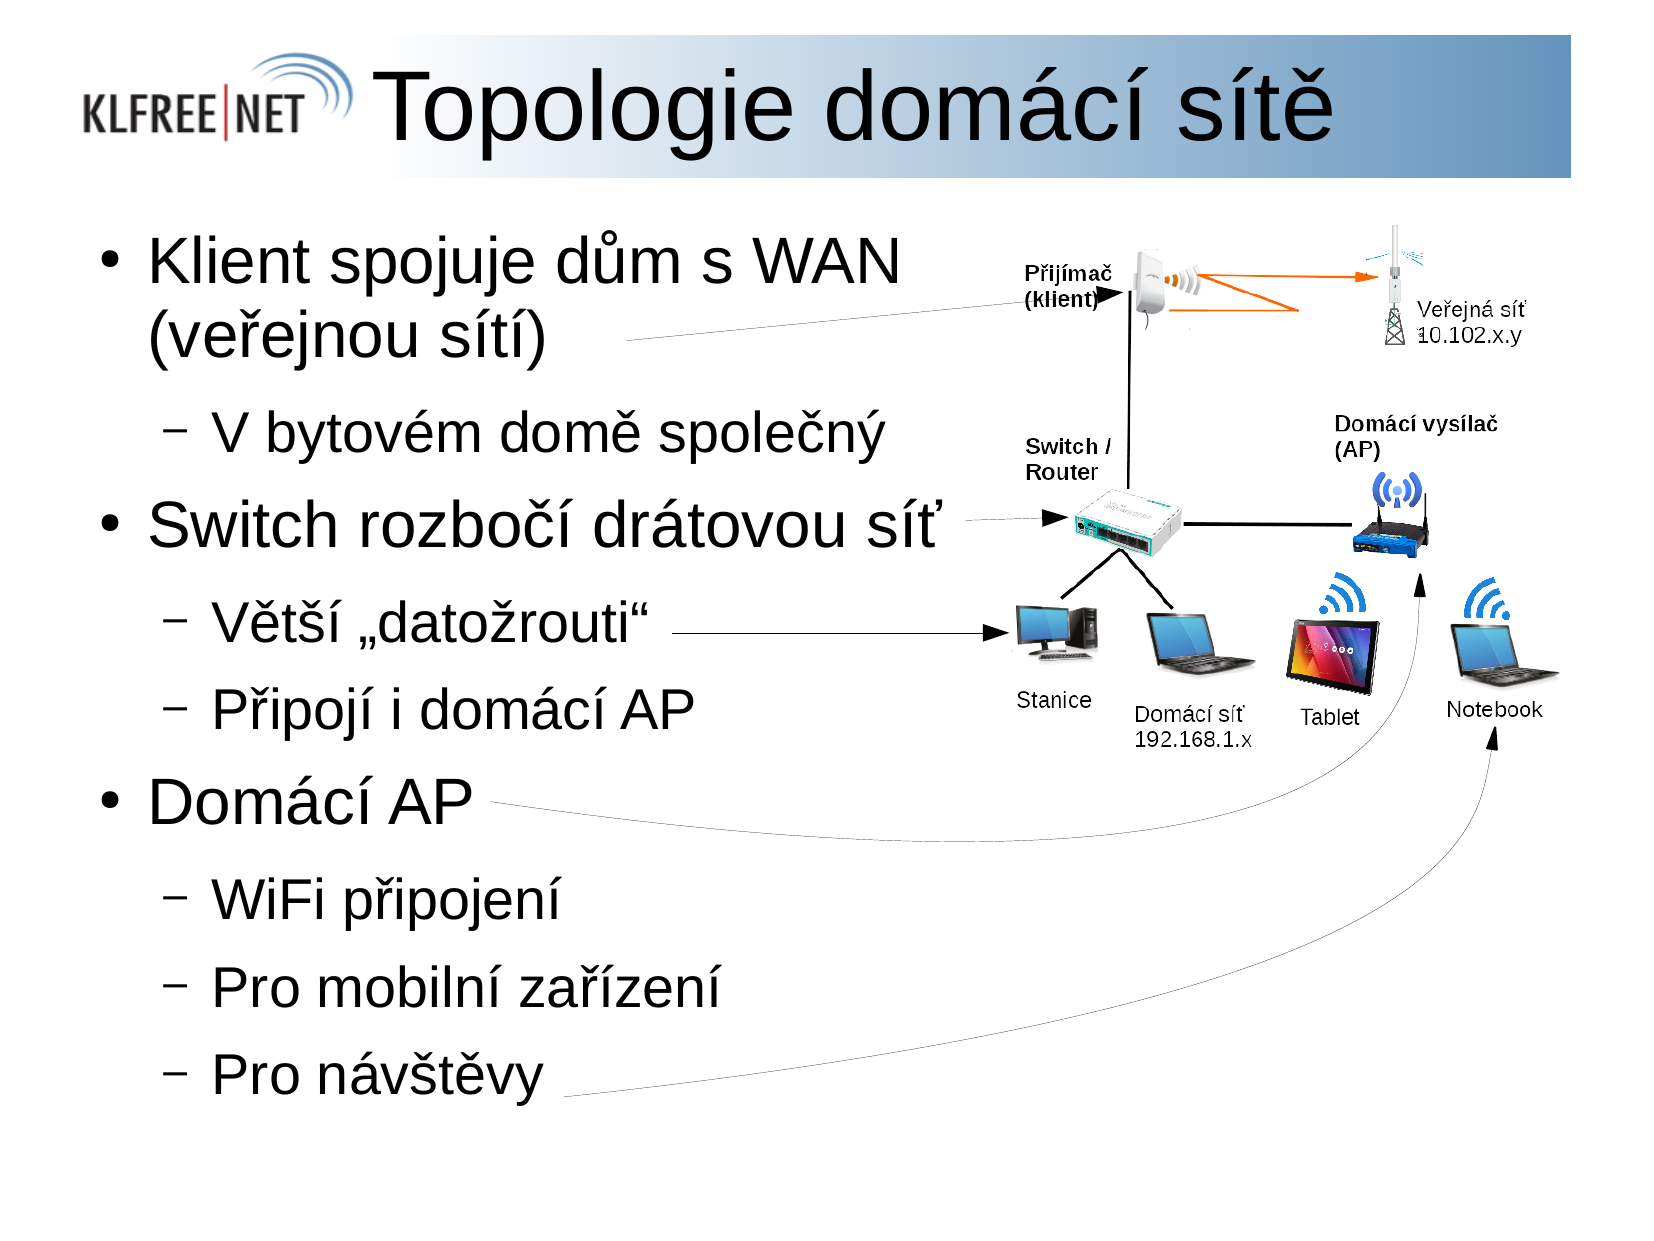

# Topologie domácí sítě
Klient spojuje dům s WAN (veřejnou sítí)
V bytovém domě společný
Switch rozbočí drátovou síť
Větší „datožrouti“
Připojí i domácí AP
Domácí AP
WiFi připojení
Pro mobilní zařízení
Pro návštěvy